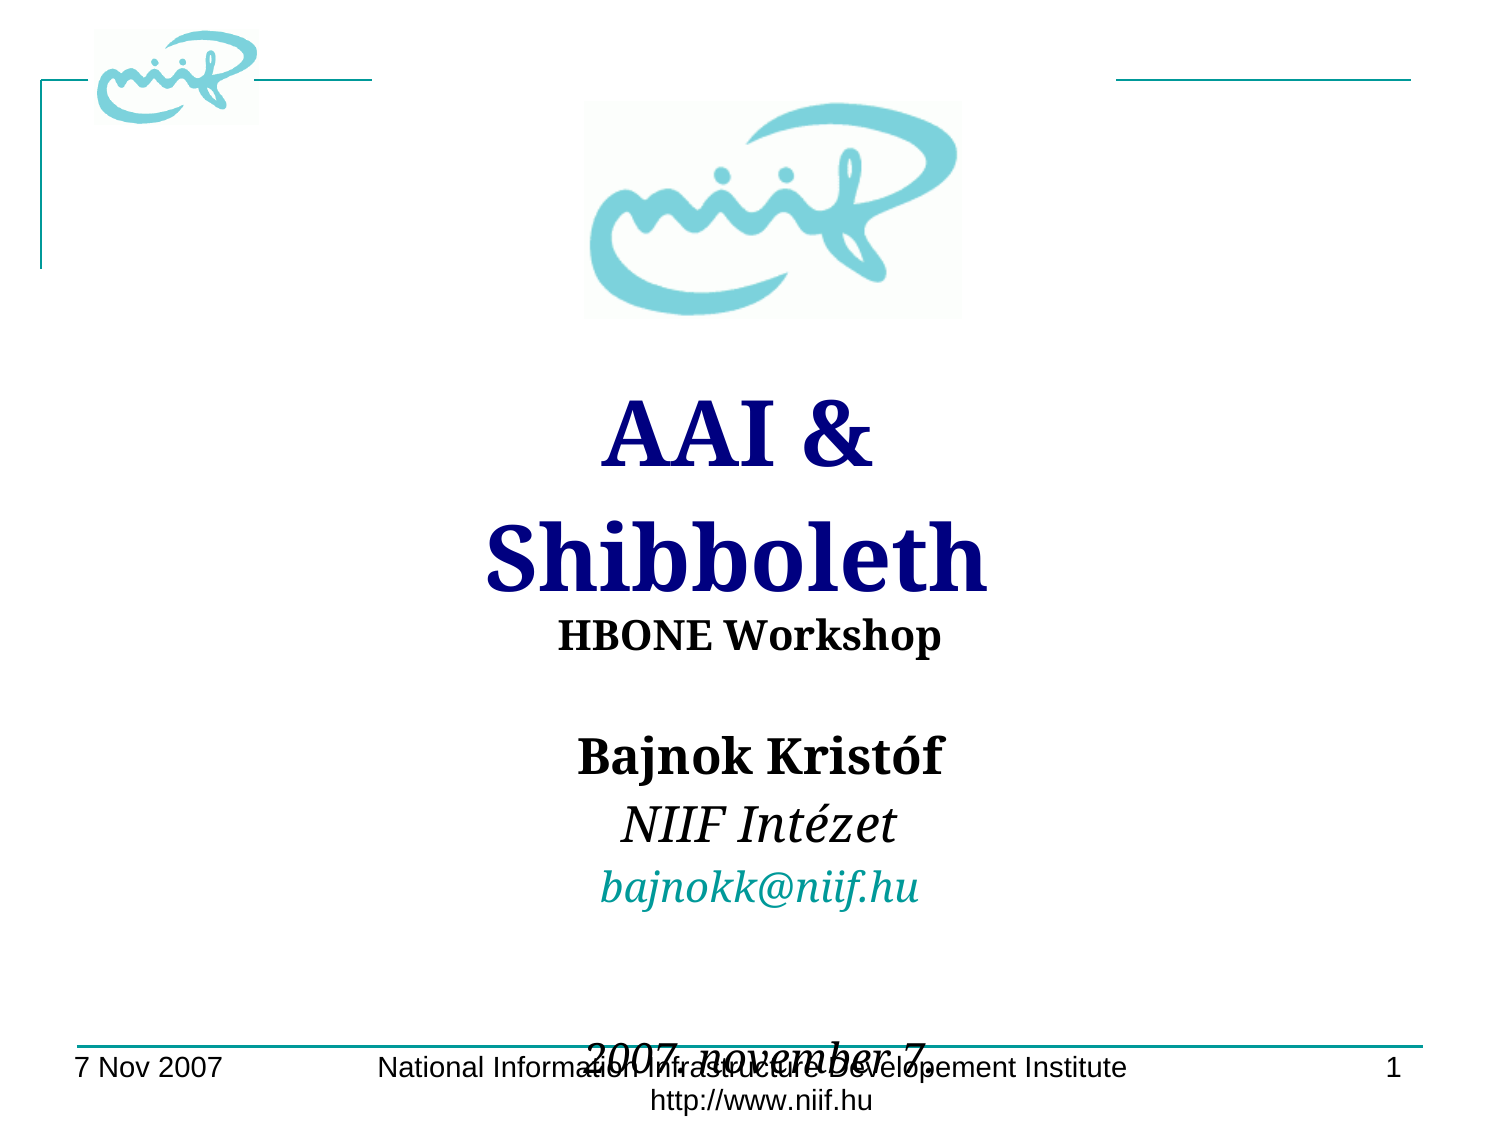

# AAI & Shibboleth
HBONE Workshop
Bajnok Kristóf
NIIF Intézet
bajnokk@niif.hu
2007. november 7.